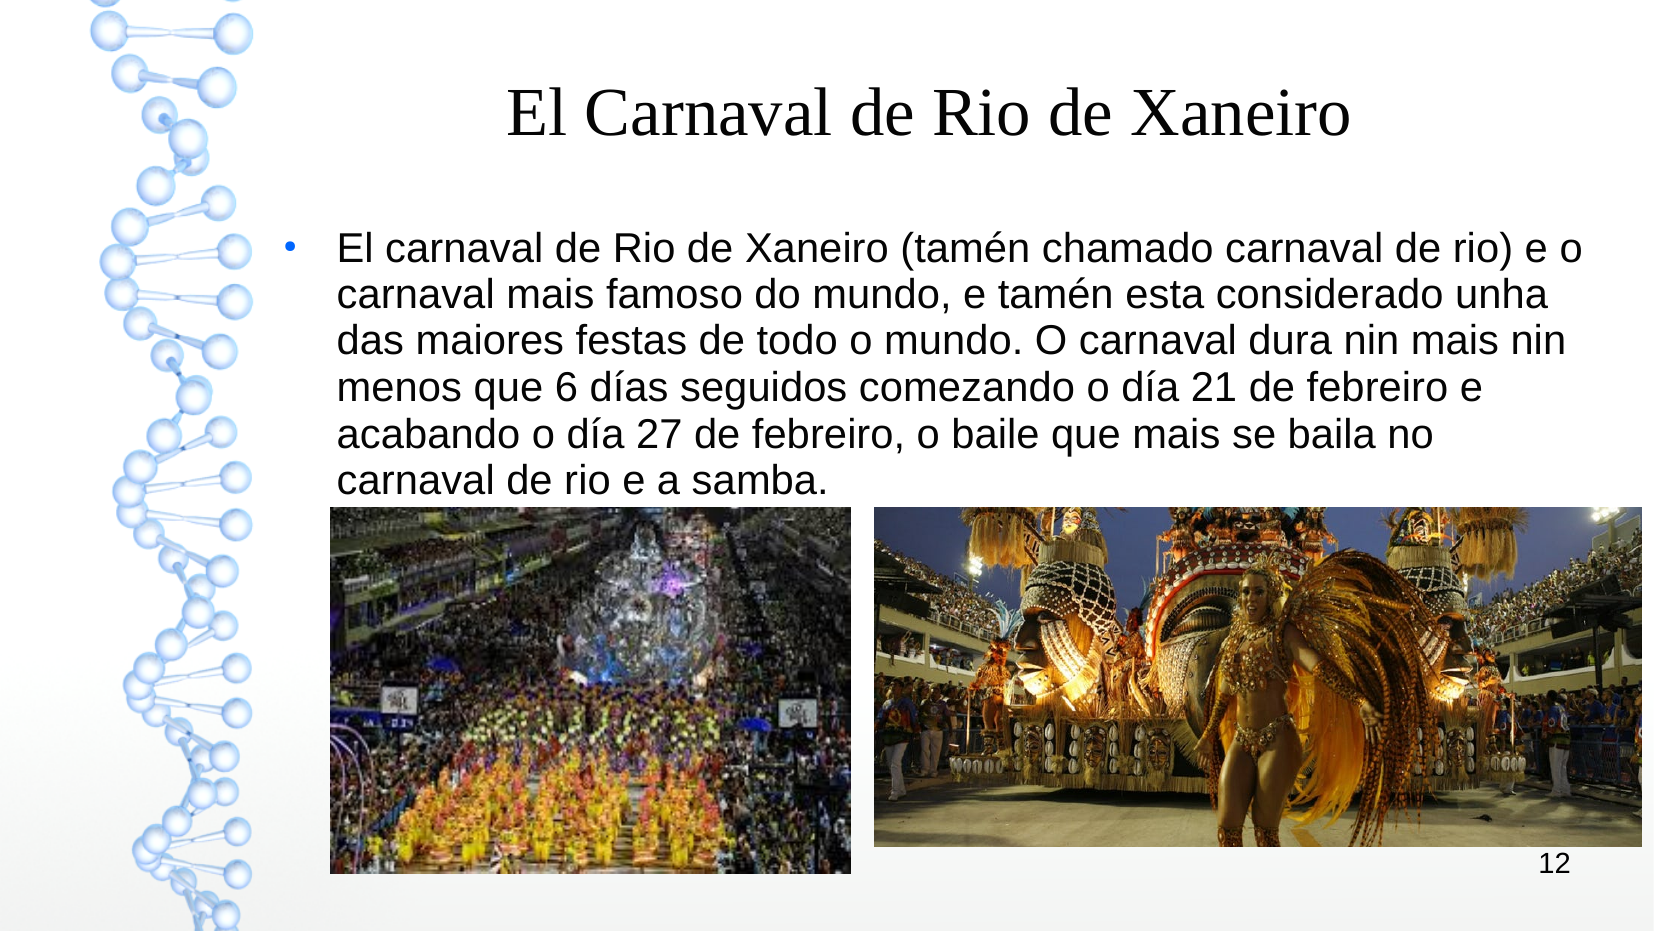

# El Carnaval de Rio de Xaneiro
El carnaval de Rio de Xaneiro (tamén chamado carnaval de rio) e o carnaval mais famoso do mundo, e tamén esta considerado unha das maiores festas de todo o mundo. O carnaval dura nin mais nin menos que 6 días seguidos comezando o día 21 de febreiro e acabando o día 27 de febreiro, o baile que mais se baila no carnaval de rio e a samba.
12